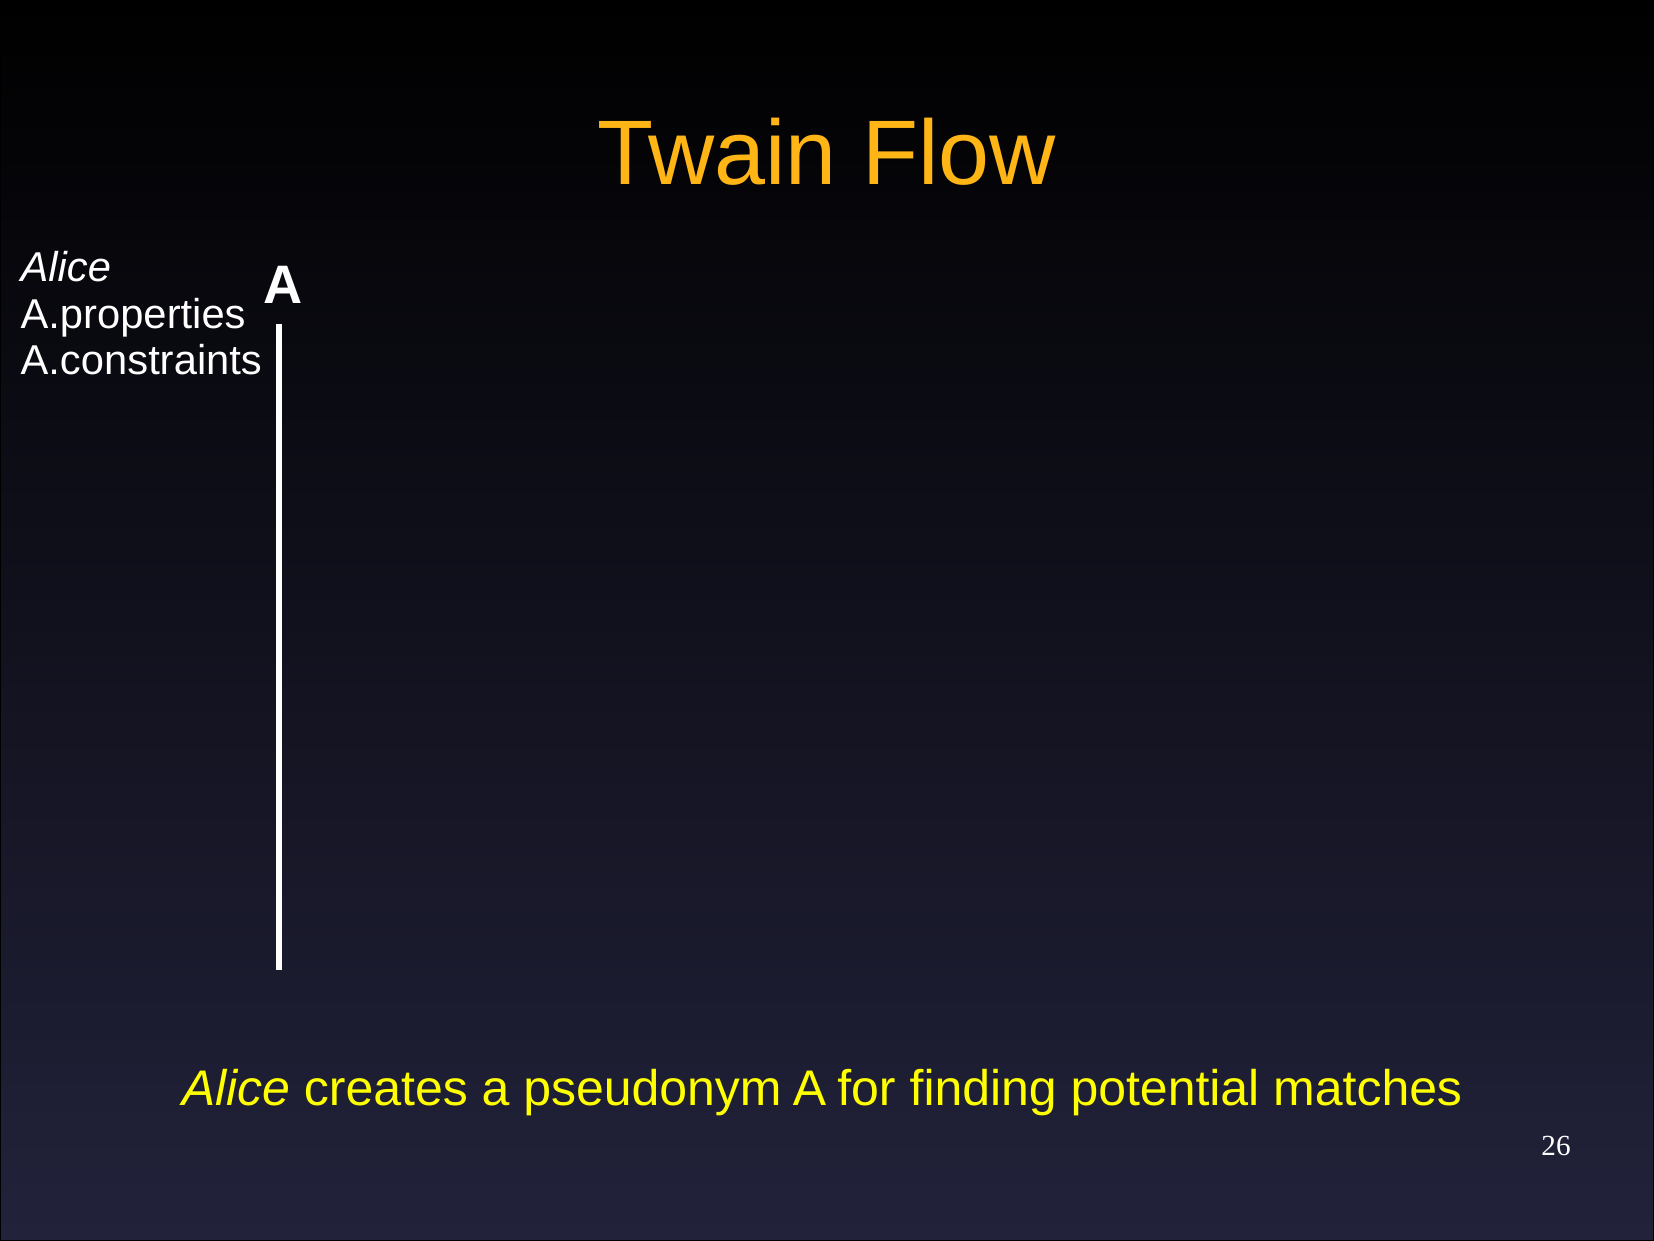

# Twain Flow
Alice
A.properties
A.constraints
A
Alice creates a pseudonym A for finding potential matches
26